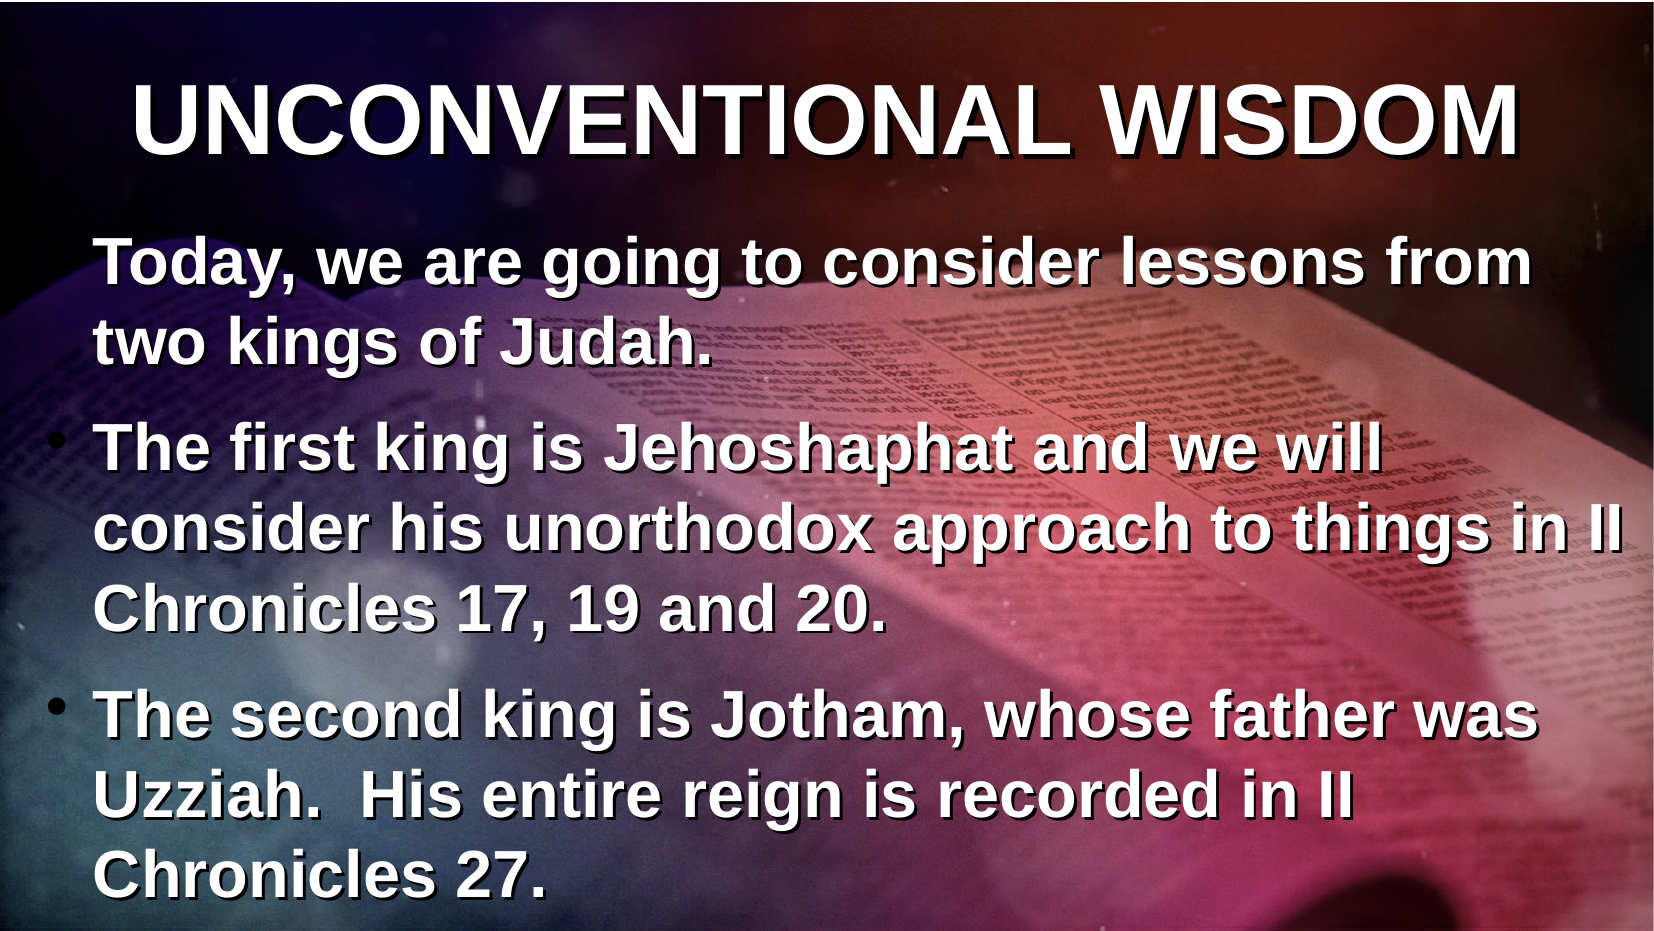

UNCONVENTIONAL WISDOM
Today, we are going to consider lessons from two kings of Judah.
The first king is Jehoshaphat and we will consider his unorthodox approach to things in II Chronicles 17, 19 and 20.
The second king is Jotham, whose father was Uzziah. His entire reign is recorded in II Chronicles 27.